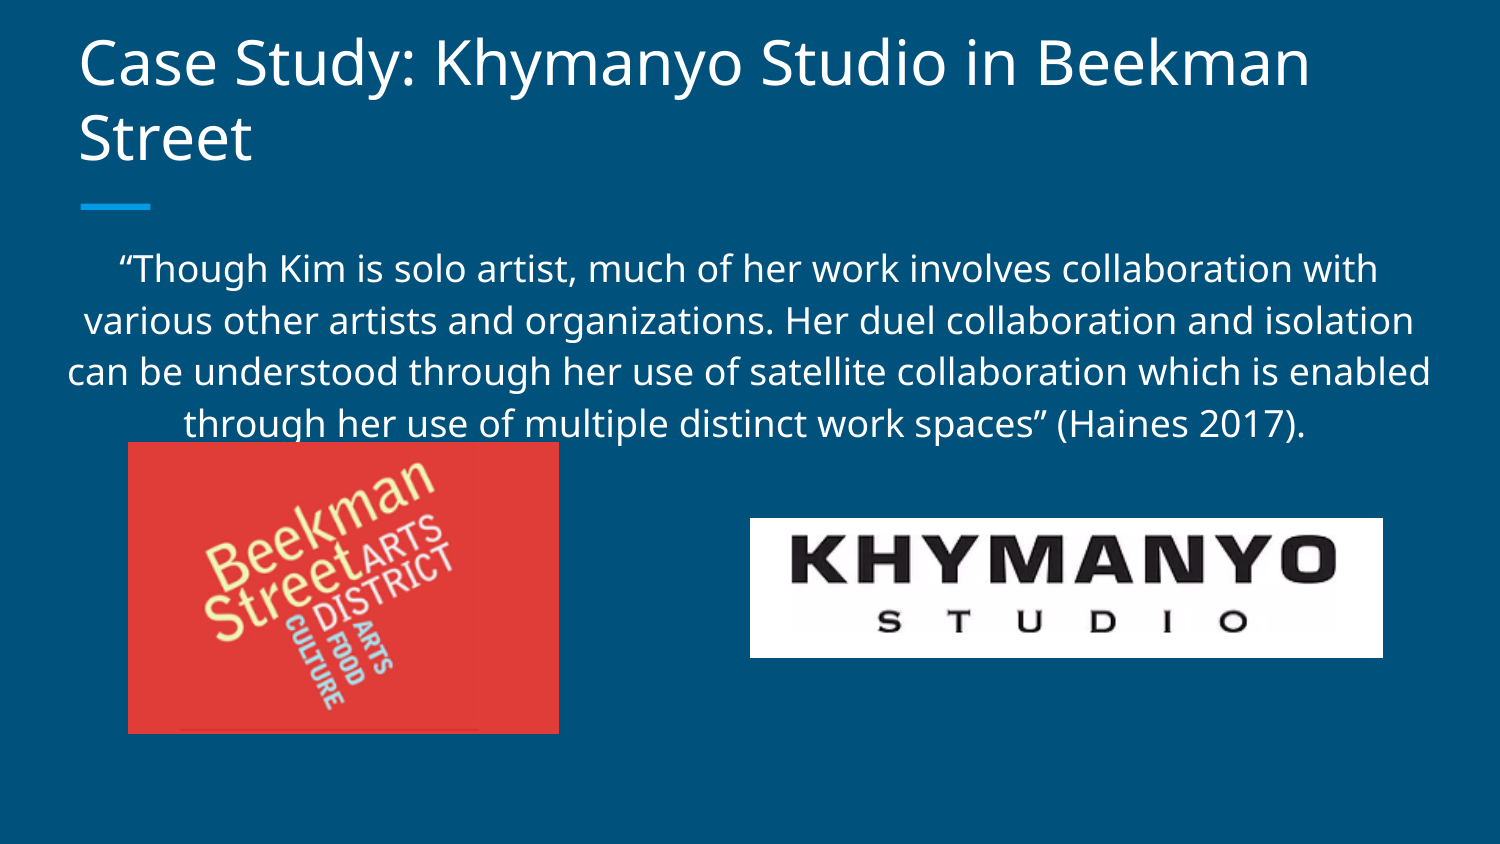

# Case Study: Khymanyo Studio in Beekman Street
“Though Kim is solo artist, much of her work involves collaboration with various other artists and organizations. Her duel collaboration and isolation can be understood through her use of satellite collaboration which is enabled through her use of multiple distinct work spaces” (Haines 2017).